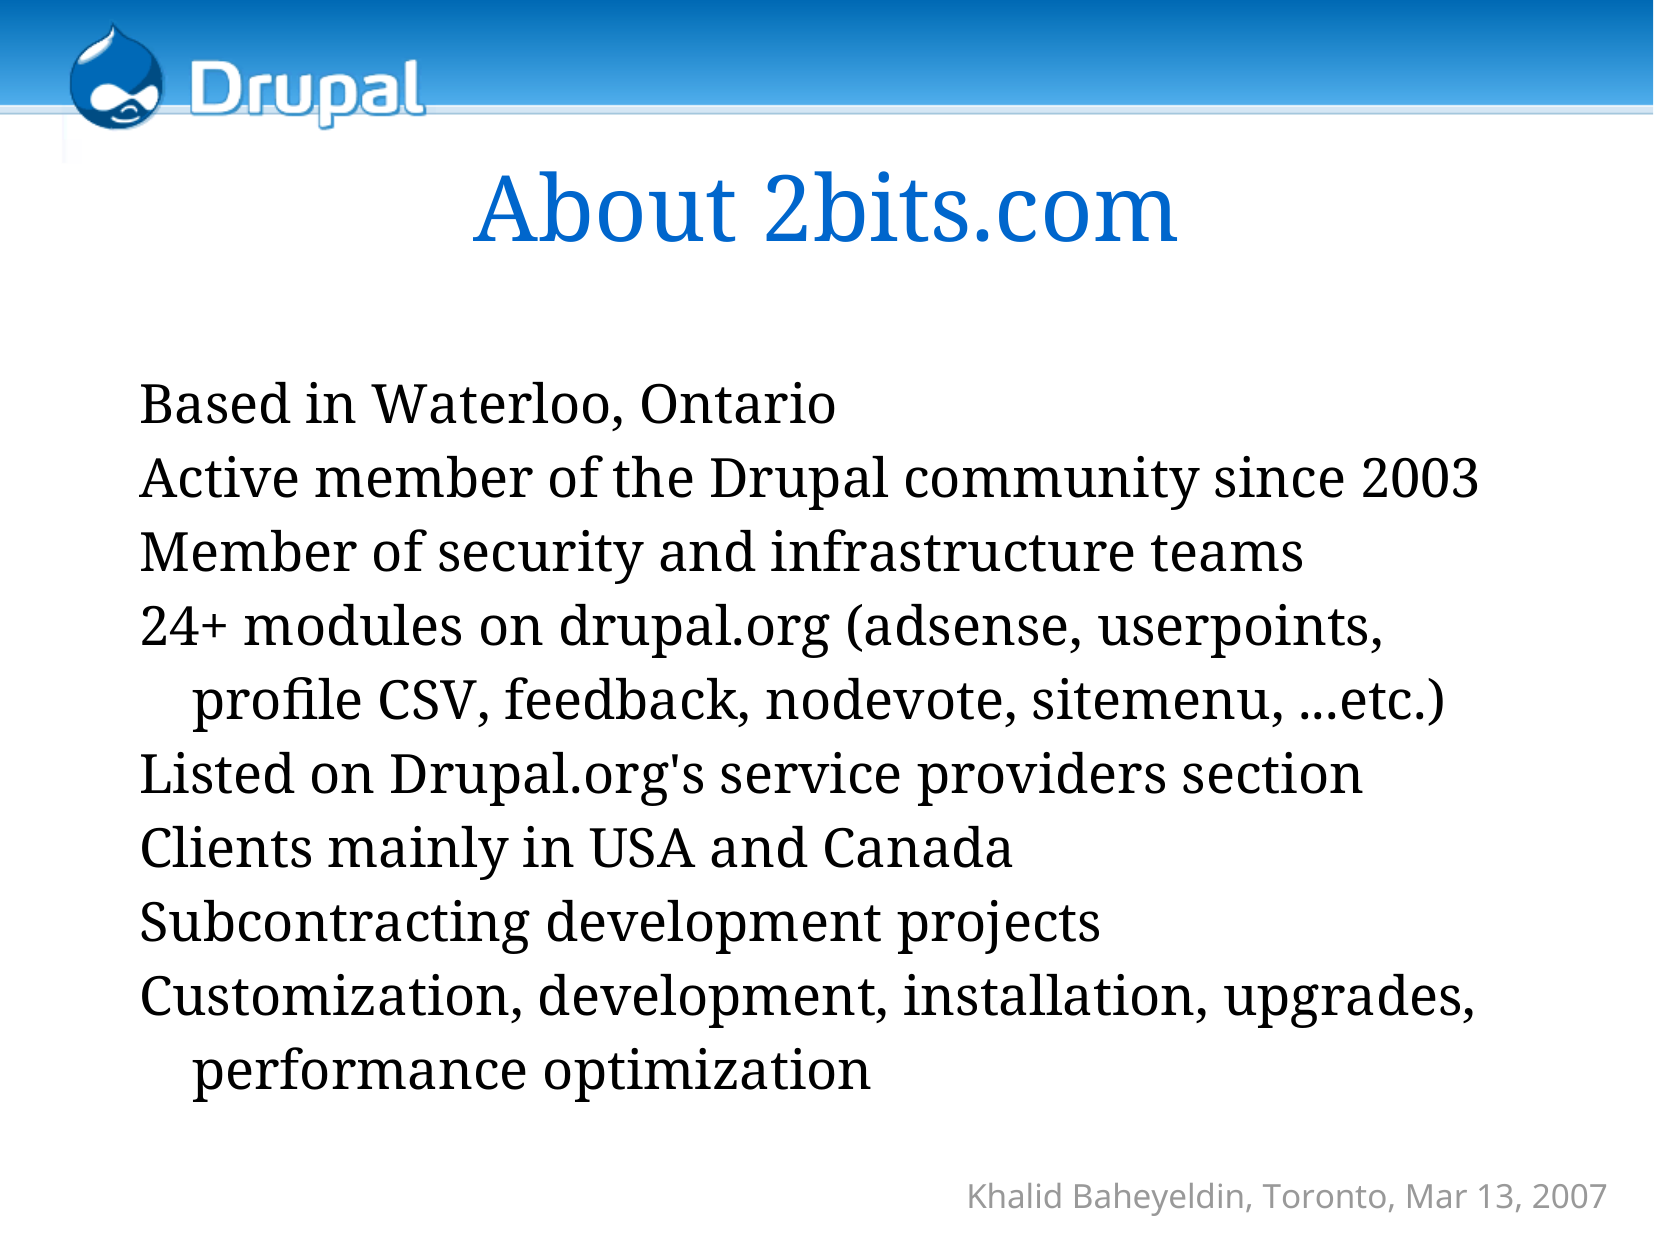

# About 2bits.com
Based in Waterloo, Ontario
Active member of the Drupal community since 2003
Member of security and infrastructure teams
24+ modules on drupal.org (adsense, userpoints, profile CSV, feedback, nodevote, sitemenu, ...etc.)
Listed on Drupal.org's service providers section
Clients mainly in USA and Canada
Subcontracting development projects
Customization, development, installation, upgrades, performance optimization